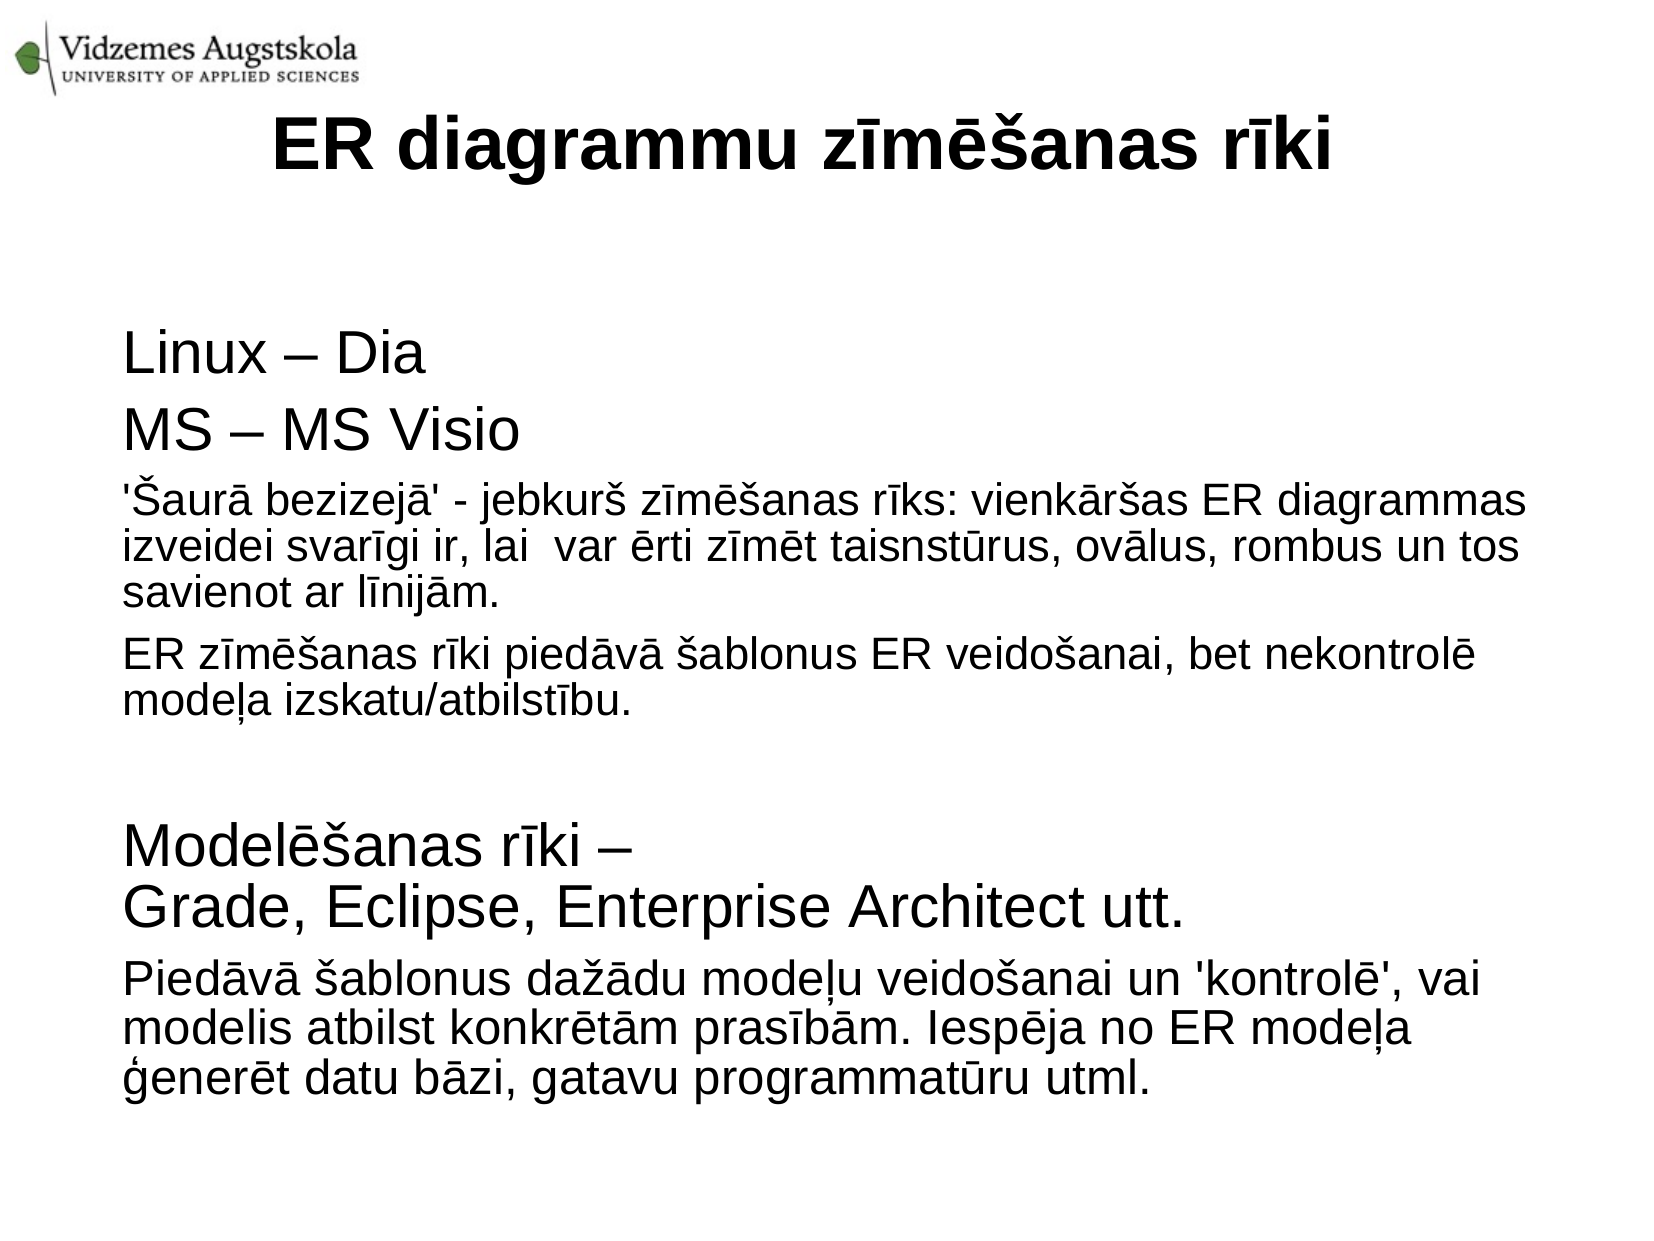

# ER diagrammu zīmēšanas rīki
Linux – Dia
MS – MS Visio
'Šaurā bezizejā' - jebkurš zīmēšanas rīks: vienkāršas ER diagrammas izveidei svarīgi ir, lai var ērti zīmēt taisnstūrus, ovālus, rombus un tos savienot ar līnijām.
ER zīmēšanas rīki piedāvā šablonus ER veidošanai, bet nekontrolē modeļa izskatu/atbilstību.
Modelēšanas rīki –
Grade, Eclipse, Enterprise Architect utt.
Piedāvā šablonus dažādu modeļu veidošanai un 'kontrolē', vai modelis atbilst konkrētām prasībām. Iespēja no ER modeļa ģenerēt datu bāzi, gatavu programmatūru utml.